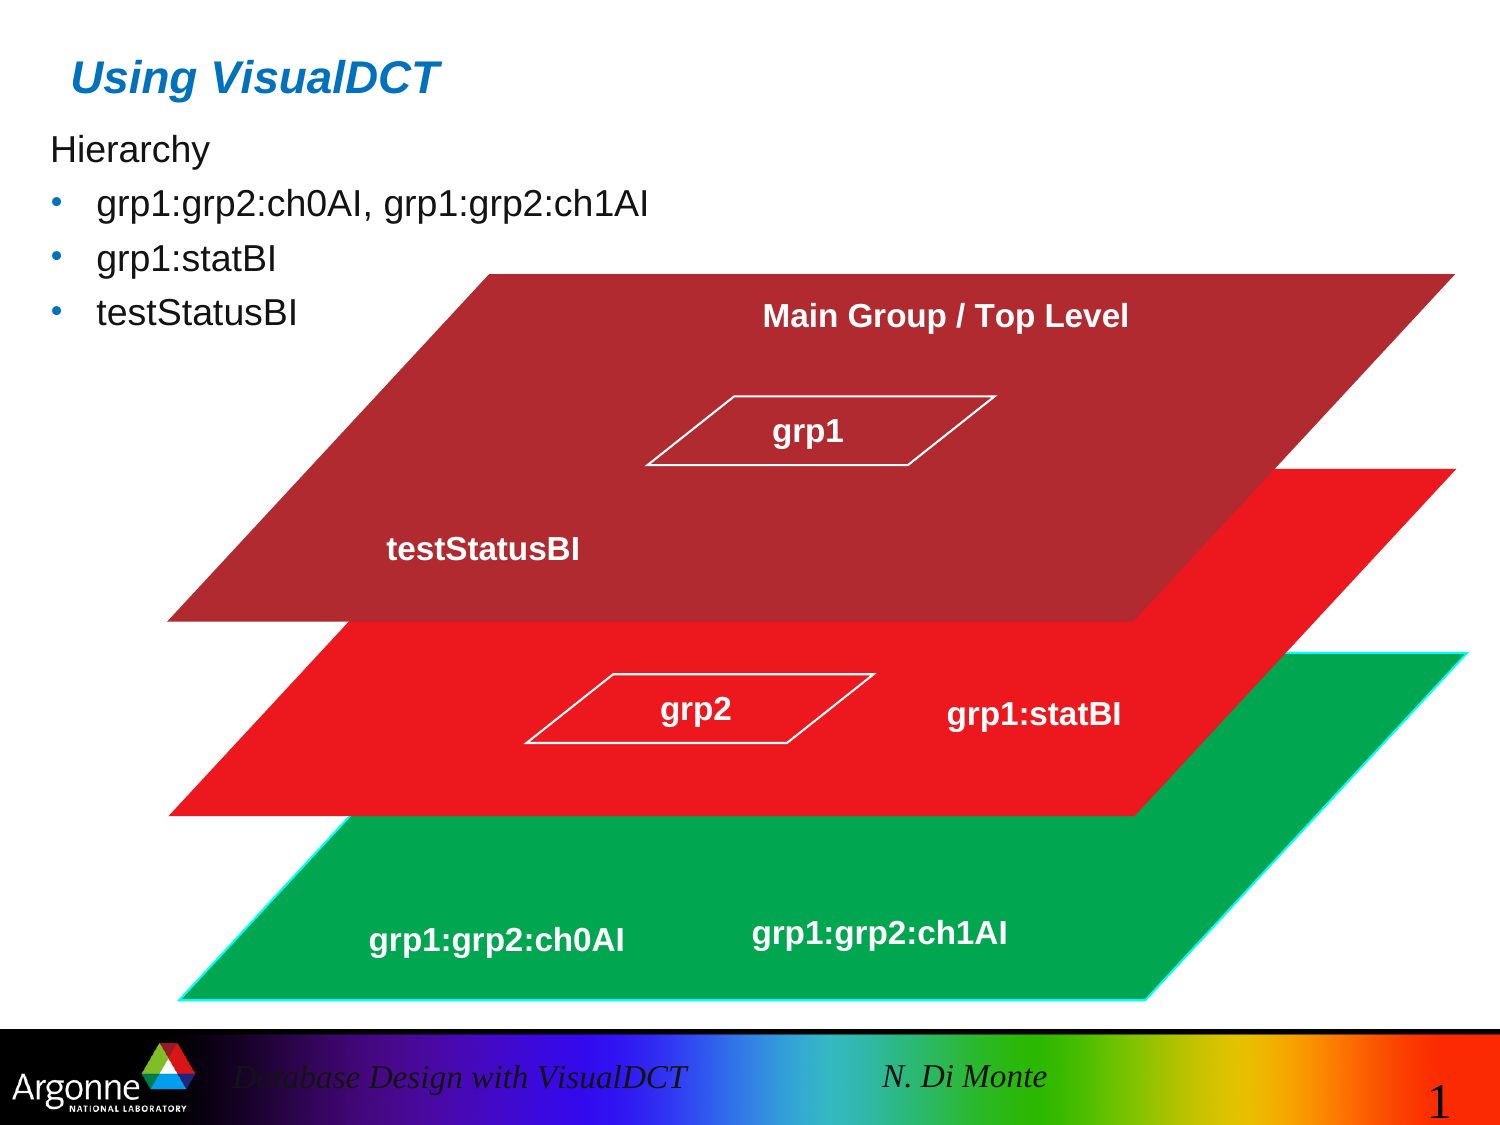

# Using VisualDCT
Hierarchy
grp1:grp2:ch0AI, grp1:grp2:ch1AI
grp1:statBI
testStatusBI
Main Group / Top Level
grp1
testStatusBI
grp2
grp1:statBI
grp1:grp2:ch1AI
grp1:grp2:ch0AI
16